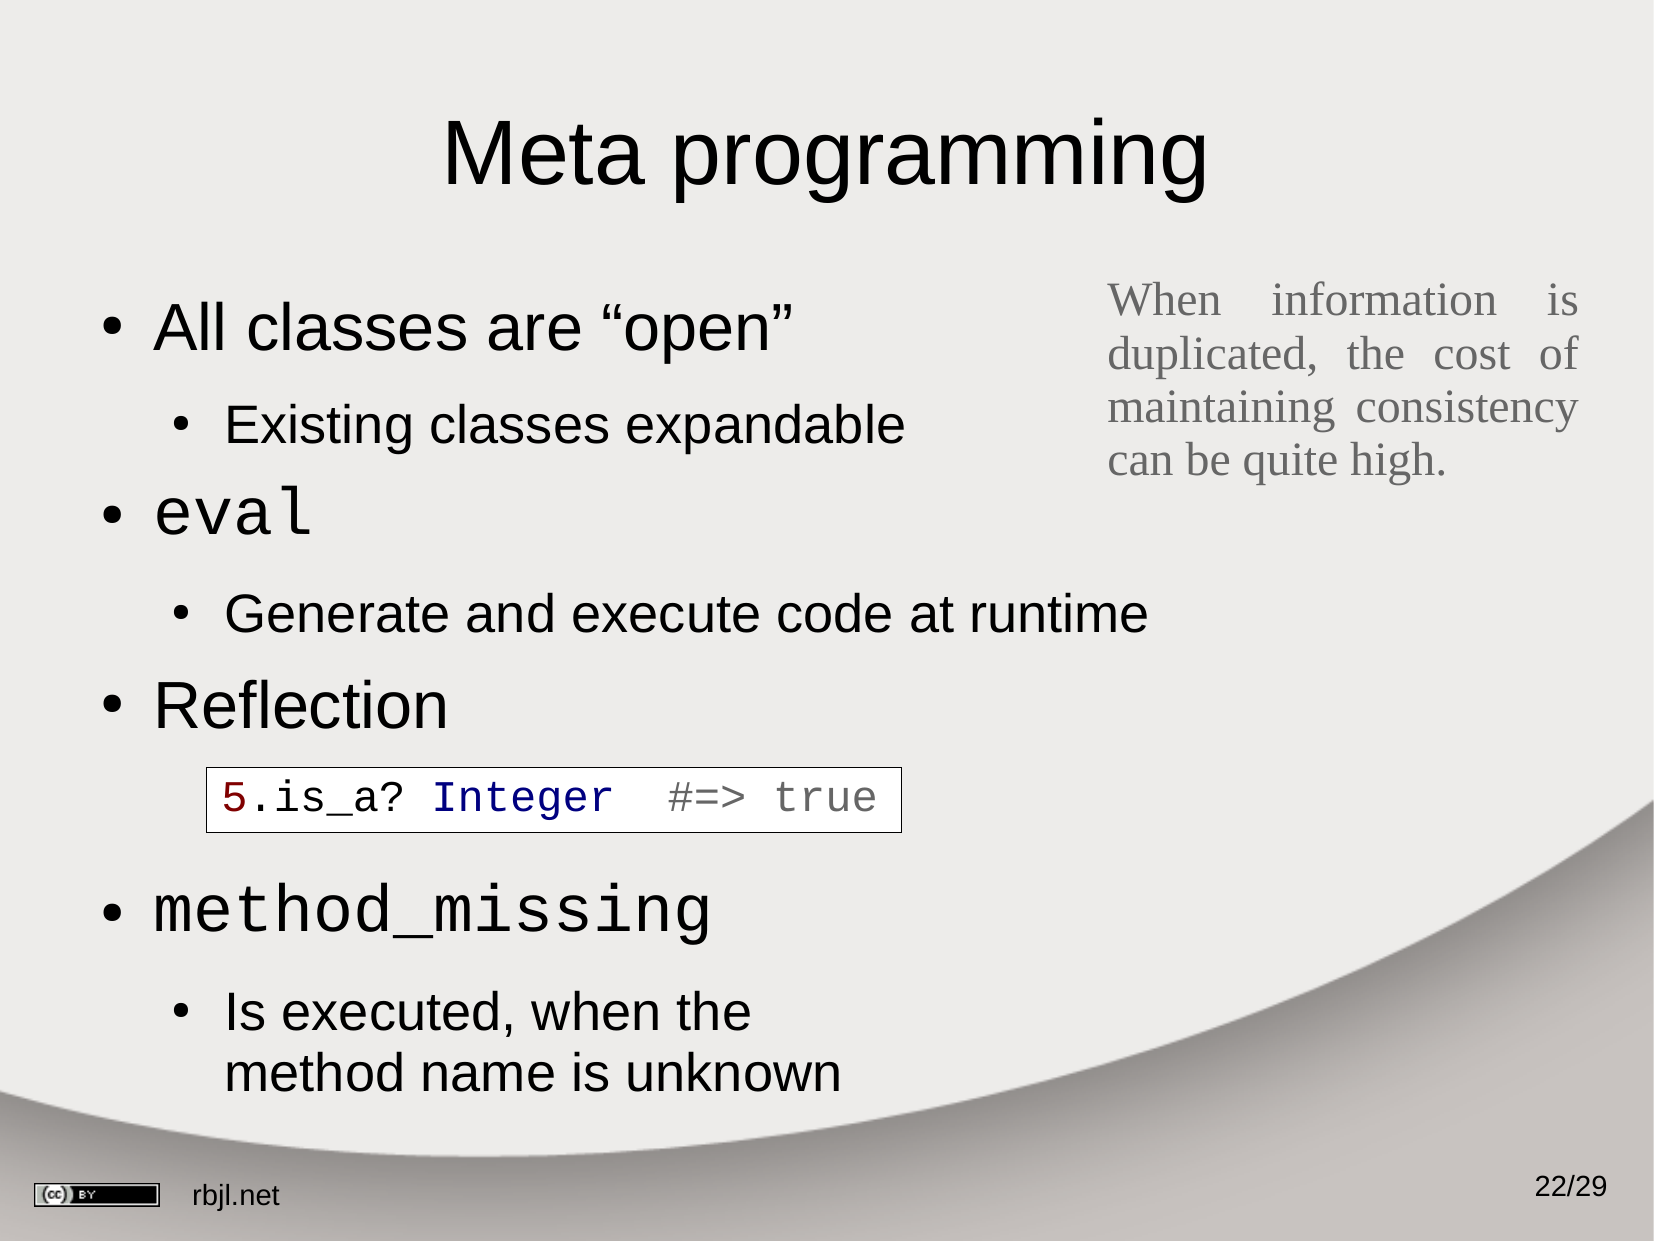

# Meta programming
When information is duplicated, the cost of maintaining consistency can be quite high.
All classes are “open”
Existing classes expandable
eval
Generate and execute code at runtime
Reflection
method_missing
Is executed, when the
method name is unknown
5.is_a? Integer #=> true
22